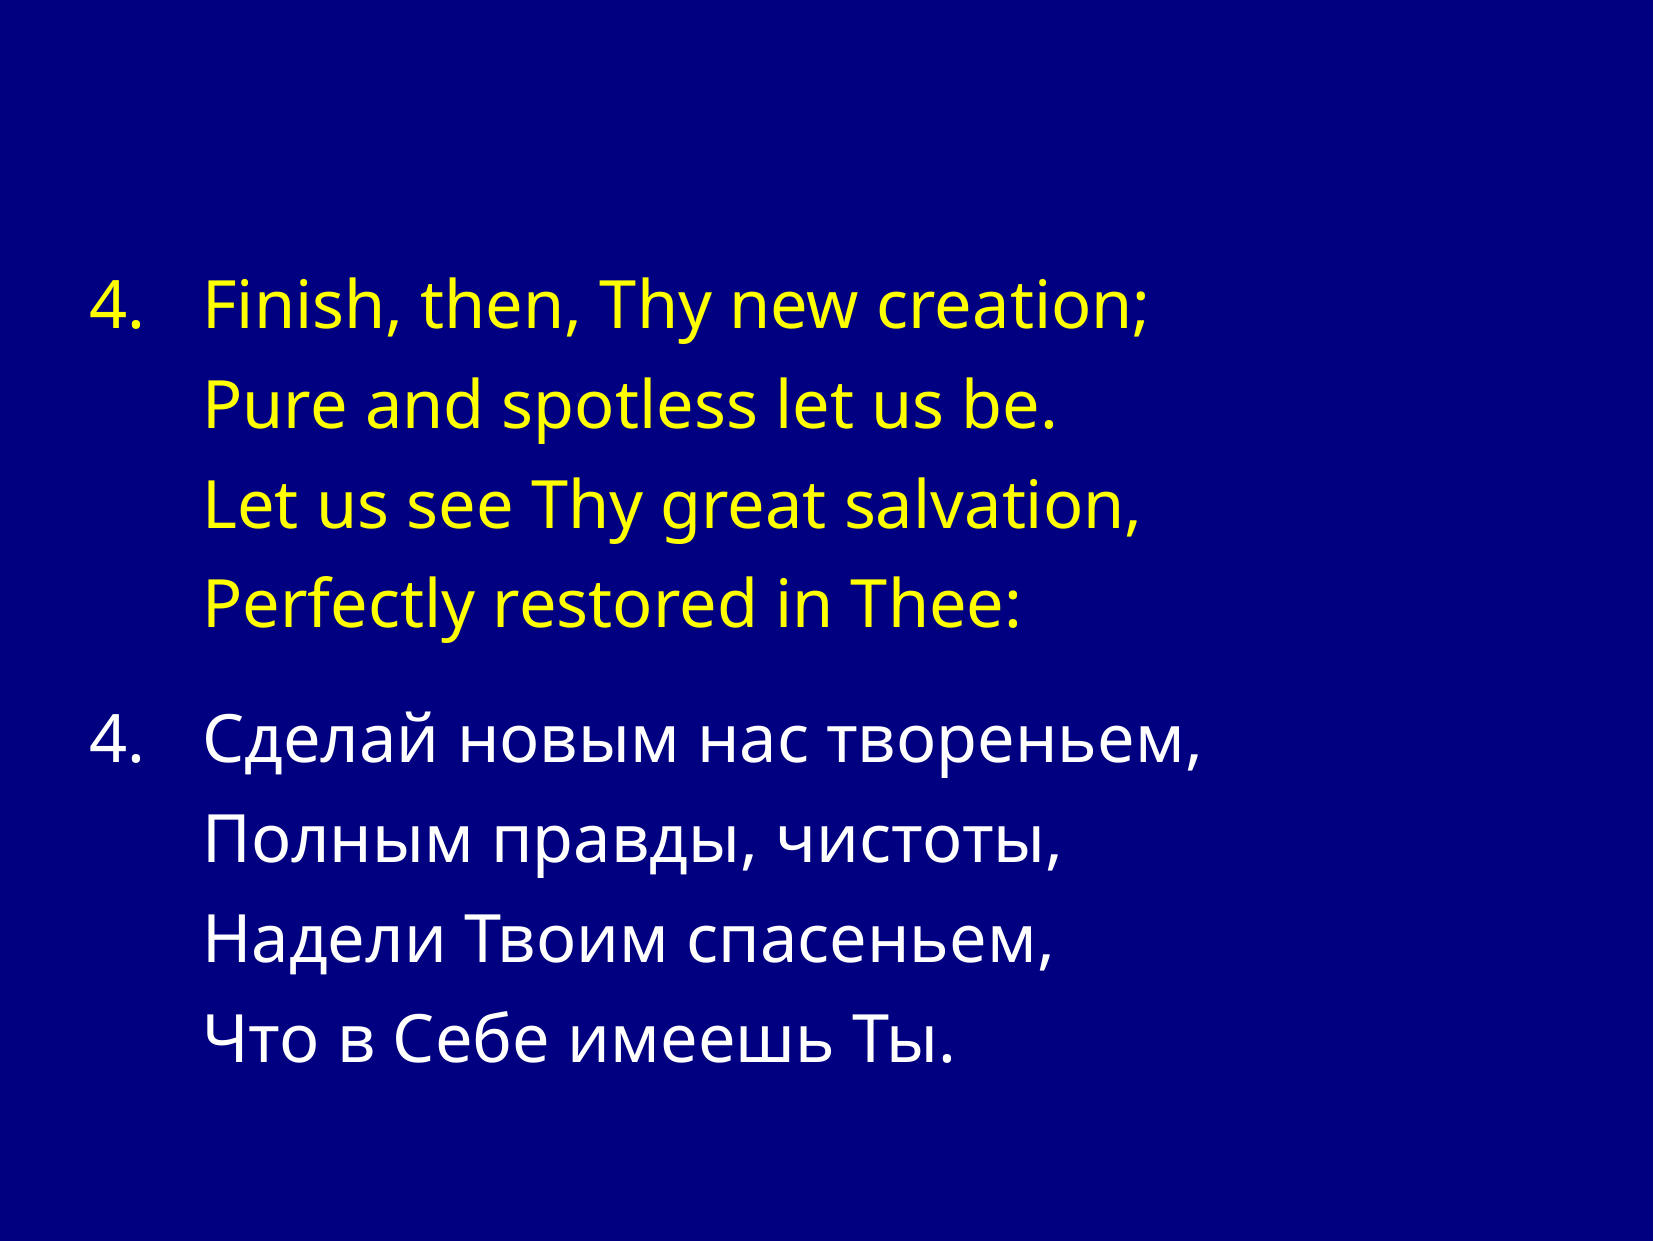

4.	Finish, then, Thy new creation;
	Pure and spotless let us be.
	Let us see Thy great salvation,
	Perfectly restored in Thee:
4.	Сделай новым нас твореньем,
	Полным правды, чистоты,
	Надели Твоим спасеньем,
	Что в Себе имеешь Ты.